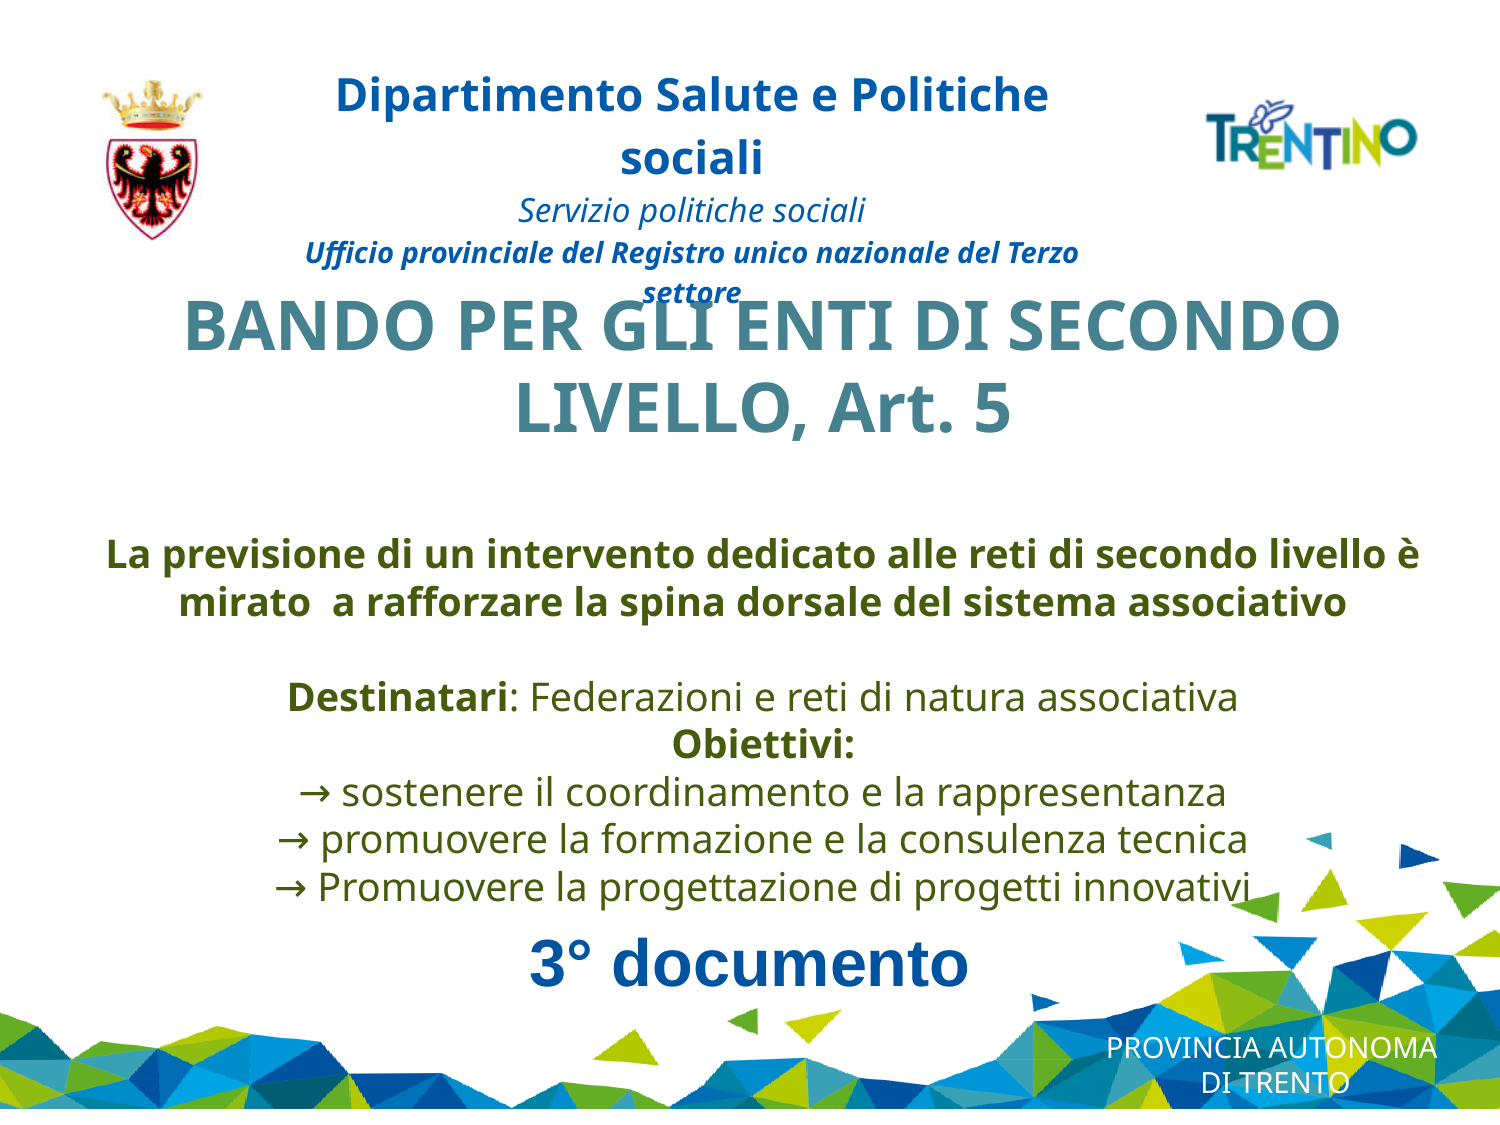

Dipartimento Salute e Politiche sociali
Servizio politiche sociali
Ufficio provinciale del Registro unico nazionale del Terzo settore
# BANDO PER GLI ENTI DI SECONDO LIVELLO, Art. 5 La previsione di un intervento dedicato alle reti di secondo livello è mirato a rafforzare la spina dorsale del sistema associativo Destinatari: Federazioni e reti di natura associativa Obiettivi: → sostenere il coordinamento e la rappresentanza → promuovere la formazione e la consulenza tecnica → Promuovere la progettazione di progetti innovativi
3° documento
PROVINCIA AUTONOMA
DI TRENTO